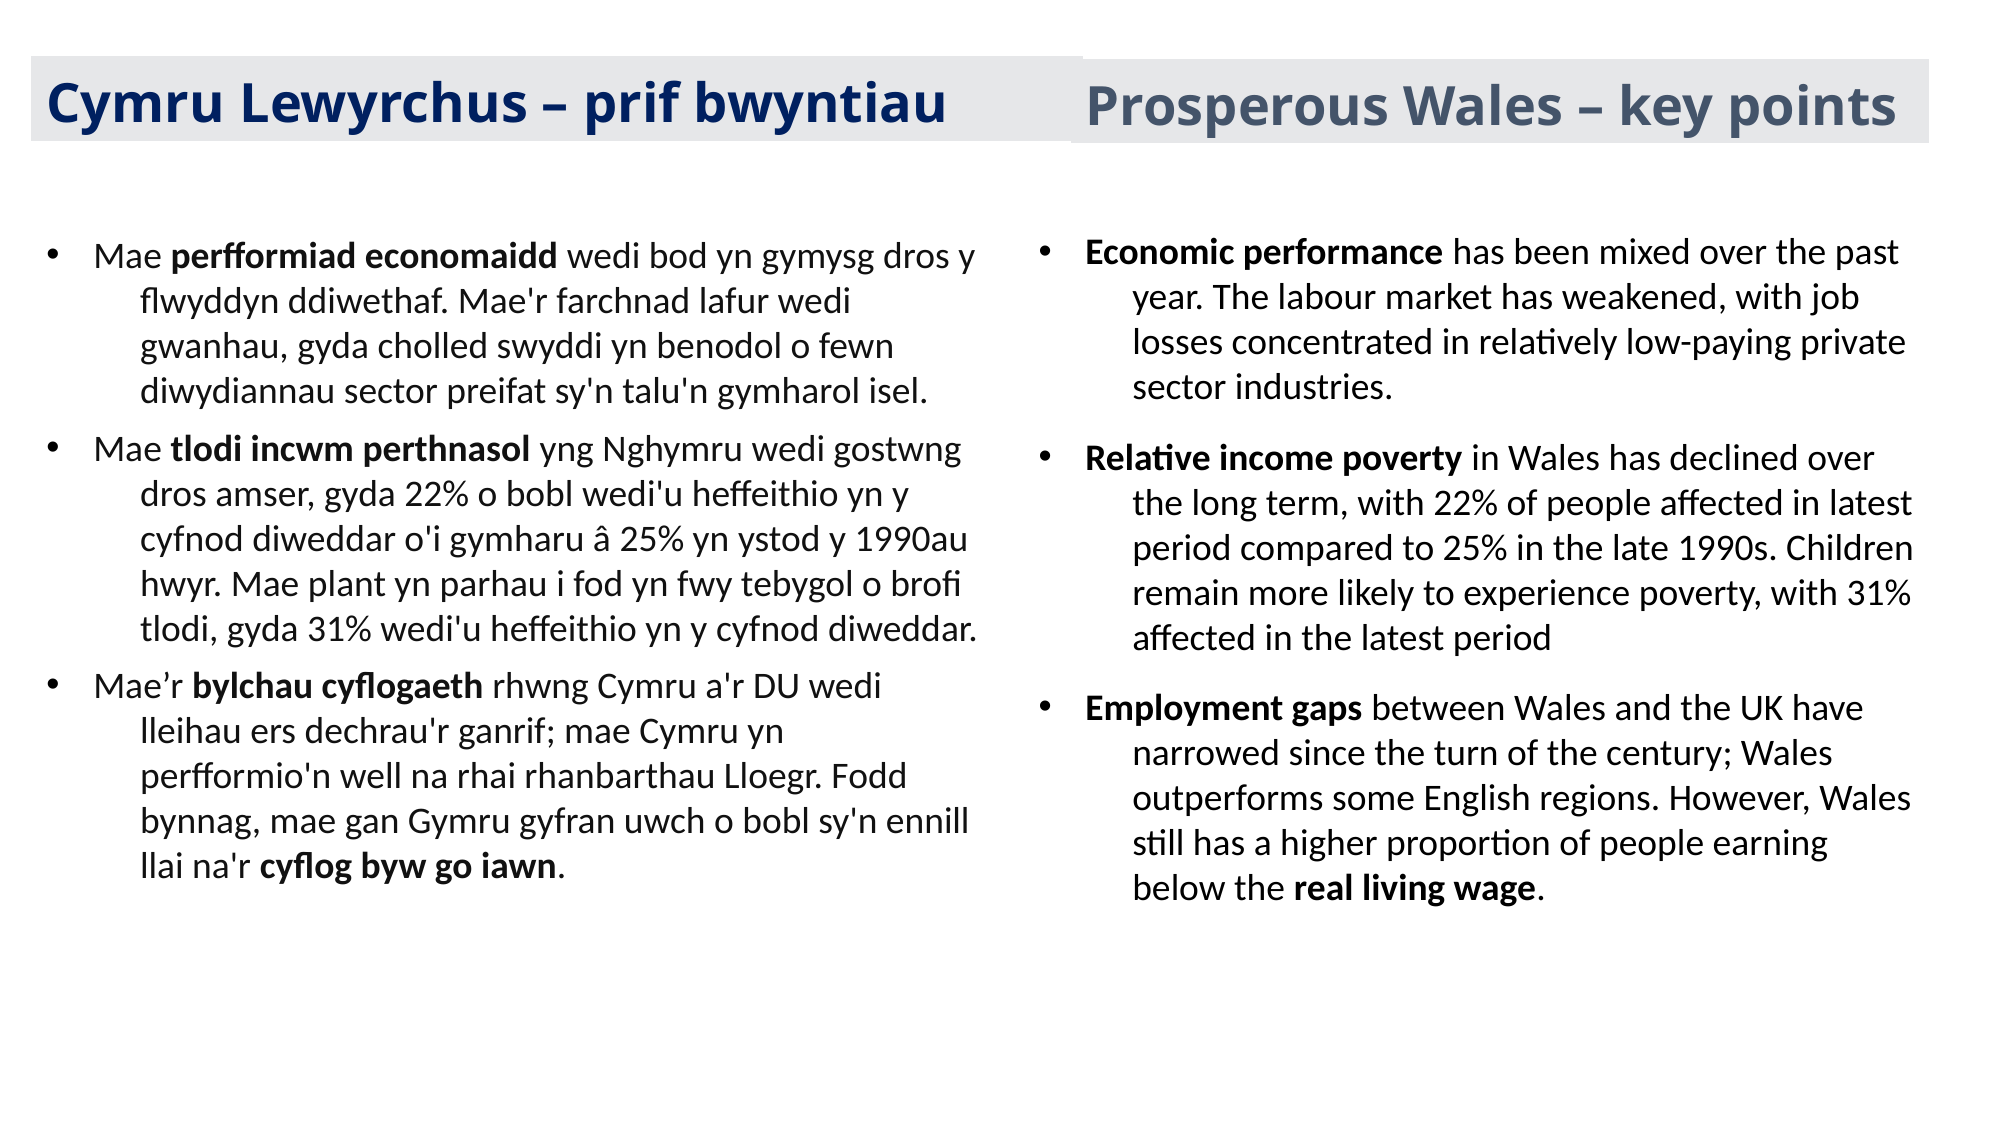

Cymru Lewyrchus – prif bwyntiau
Prosperous Wales – key points
Economic performance has been mixed over the past year. The labour market has weakened, with job losses concentrated in relatively low-paying private sector industries.
Relative income poverty in Wales has declined over the long term, with 22% of people affected in latest period compared to 25% in the late 1990s. Children remain more likely to experience poverty, with 31% affected in the latest period
Employment gaps between Wales and the UK have narrowed since the turn of the century; Wales outperforms some English regions. However, Wales still has a higher proportion of people earning below the real living wage.
Mae perfformiad economaidd wedi bod yn gymysg dros y flwyddyn ddiwethaf. Mae'r farchnad lafur wedi gwanhau, gyda cholled swyddi yn benodol o fewn diwydiannau sector preifat sy'n talu'n gymharol isel.
Mae tlodi incwm perthnasol yng Nghymru wedi gostwng dros amser, gyda 22% o bobl wedi'u heffeithio yn y cyfnod diweddar o'i gymharu â 25% yn ystod y 1990au hwyr. Mae plant yn parhau i fod yn fwy tebygol o brofi tlodi, gyda 31% wedi'u heffeithio yn y cyfnod diweddar.
Mae’r bylchau cyflogaeth rhwng Cymru a'r DU wedi lleihau ers dechrau'r ganrif; mae Cymru yn perfformio'n well na rhai rhanbarthau Lloegr. Fodd bynnag, mae gan Gymru gyfran uwch o bobl sy'n ennill llai na'r cyflog byw go iawn.